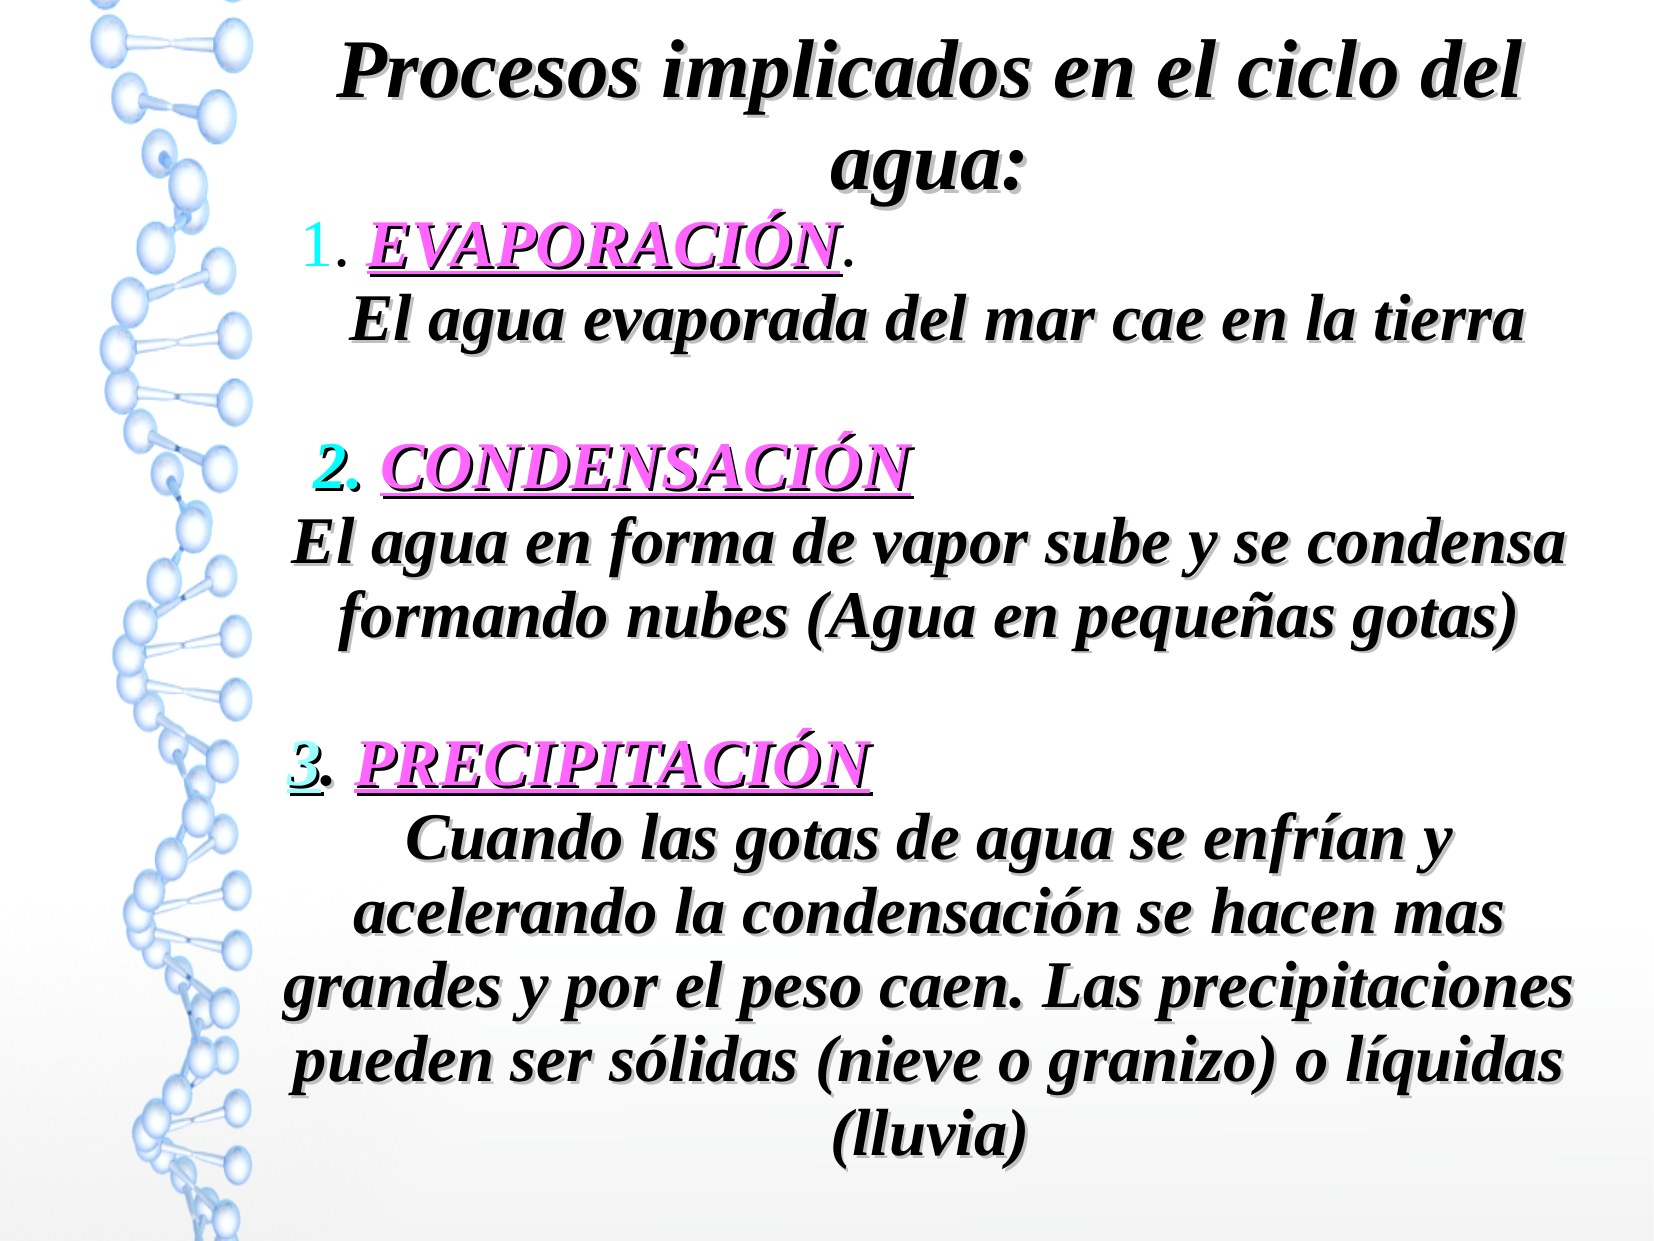

Procesos implicados en el ciclo del agua:
1. EVAPORACIÓN.
 El agua evaporada del mar cae en la tierra
2. CONDENSACIÓN
El agua en forma de vapor sube y se condensa formando nubes (Agua en pequeñas gotas)
3. PRECIPITACIÓN
Cuando las gotas de agua se enfrían y acelerando la condensación se hacen mas grandes y por el peso caen. Las precipitaciones pueden ser sólidas (nieve o granizo) o líquidas (lluvia)
#